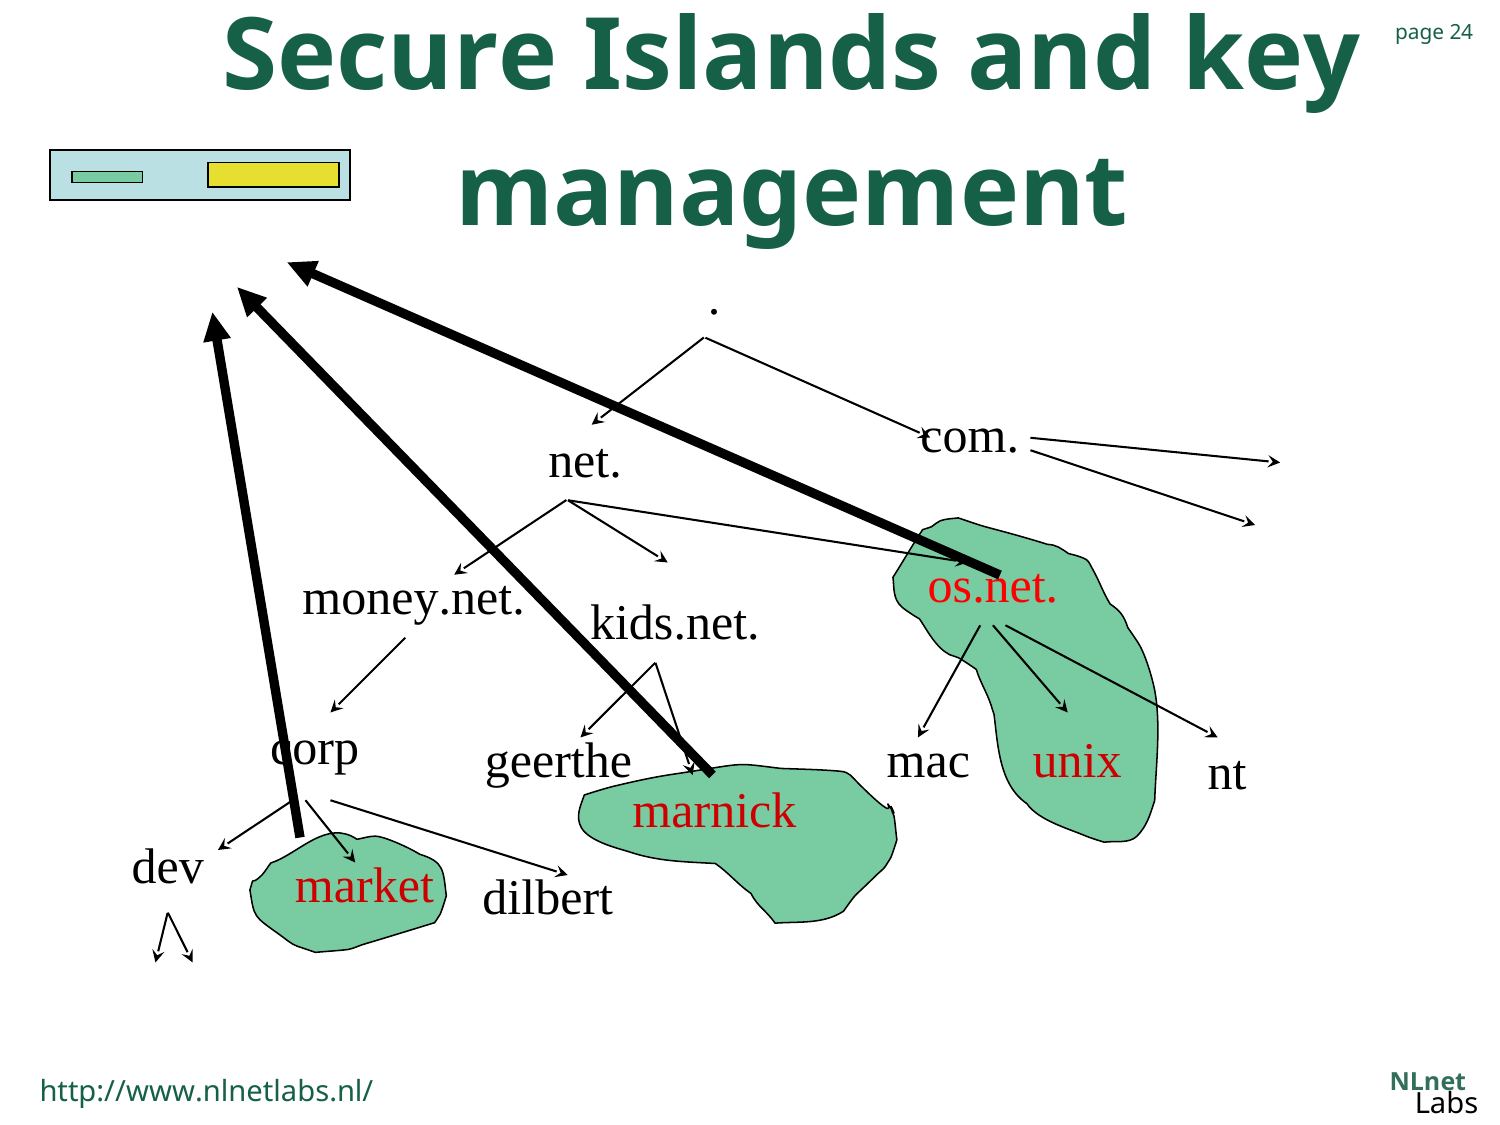

# Secure Islands and key management
.
com.
net.
os.net.
money.net.
kids.net.
corp
geerthe
mac
unix
nt
marnick
dev
market
dilbert